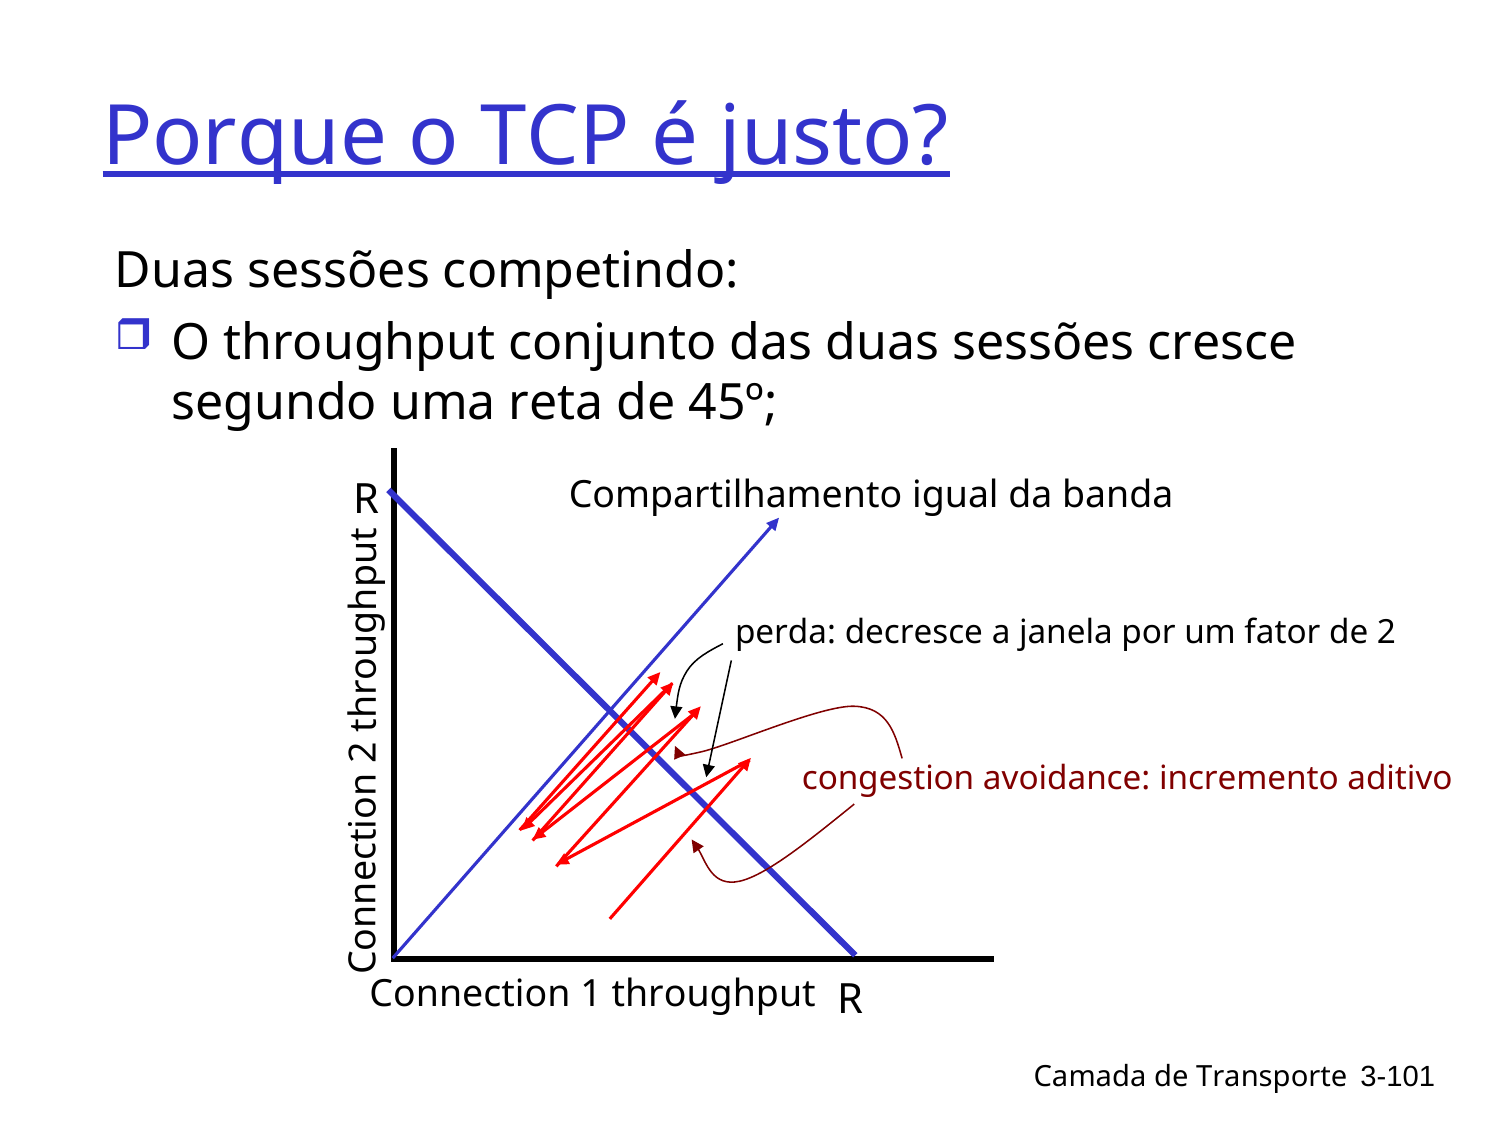

# Porque o TCP é justo?
Duas sessões competindo:
O throughput conjunto das duas sessões cresce segundo uma reta de 45º;
Compartilhamento igual da banda
R
perda: decresce a janela por um fator de 2
congestion avoidance: incremento aditivo
Connection 2 throughput
Connection 1 throughput
R
Camada de Transporte